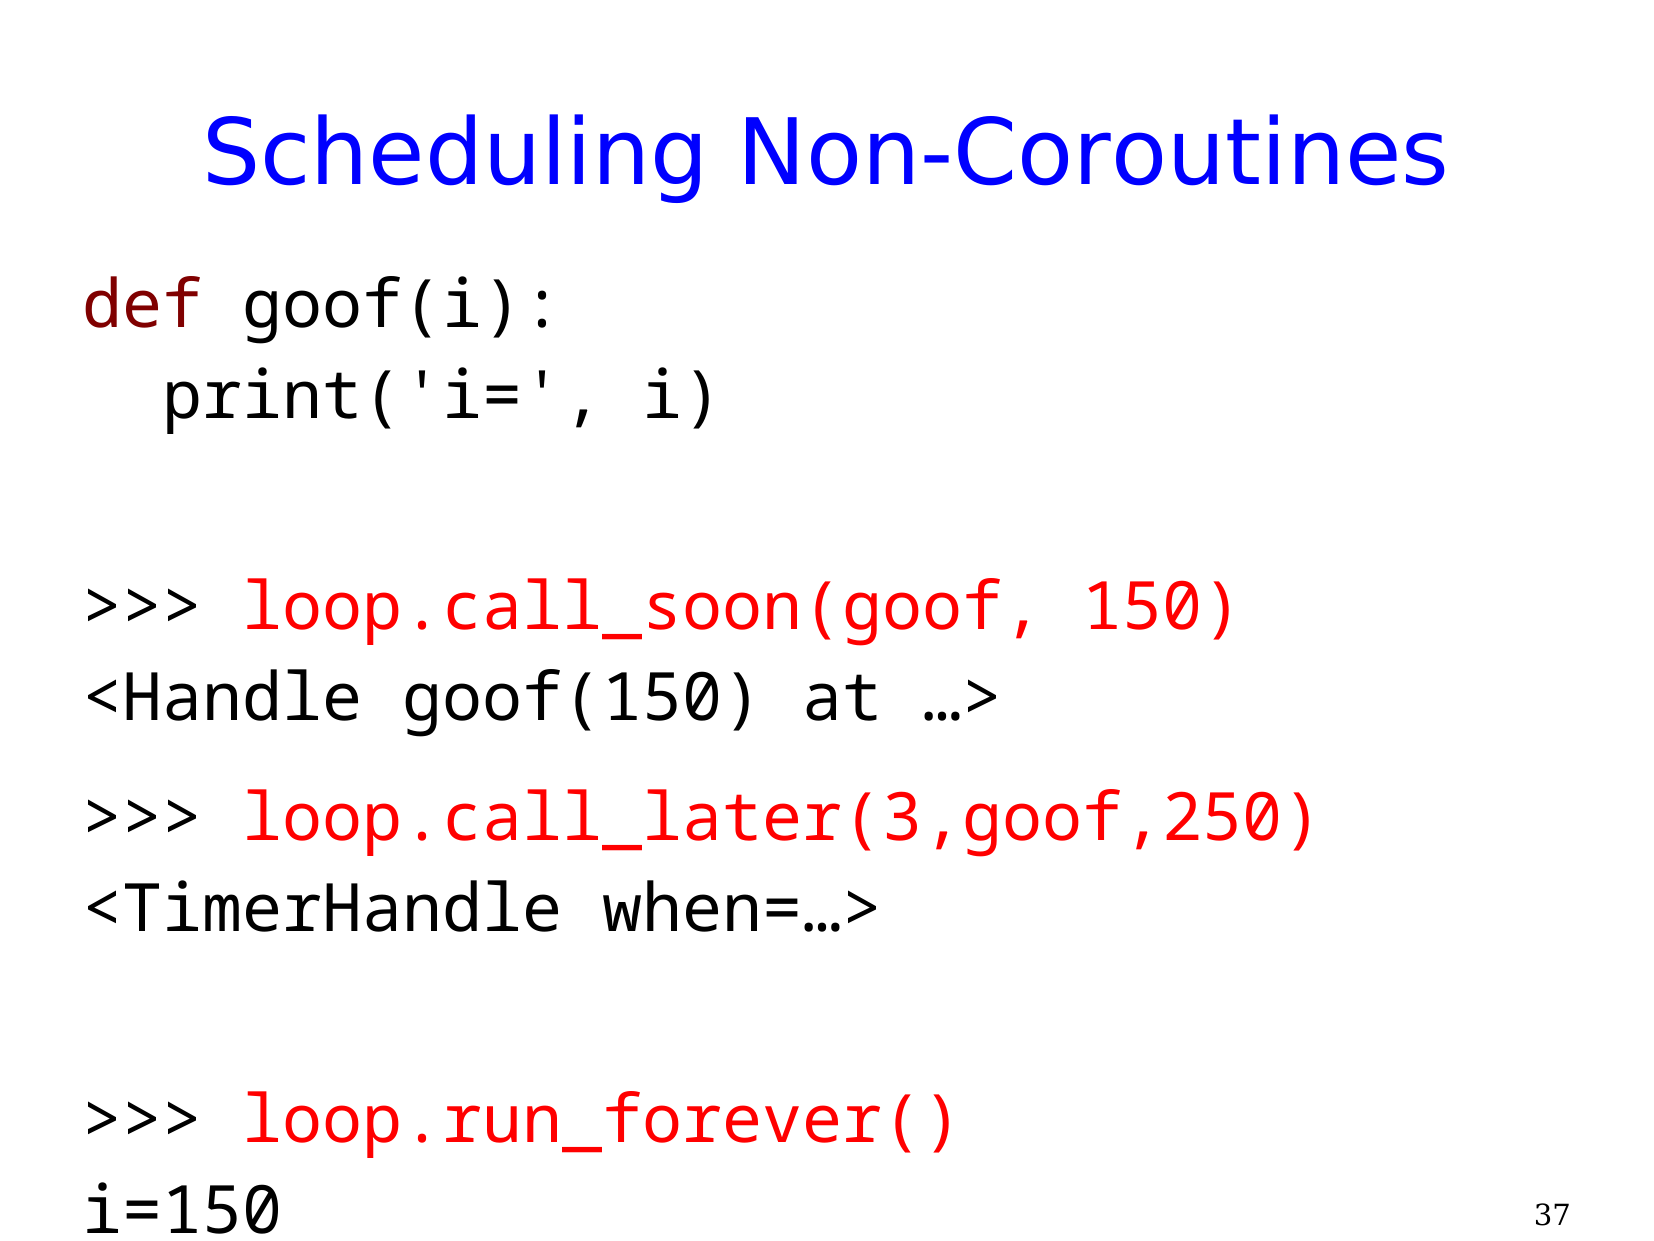

# Scheduling Non-Coroutines
def goof(i):
 print('i=', i)
>>> loop.call_soon(goof, 150)
<Handle goof(150) at …>
>>> loop.call_later(3,goof,250)
<TimerHandle when=…>
>>> loop.run_forever()
i=150
i=250
37